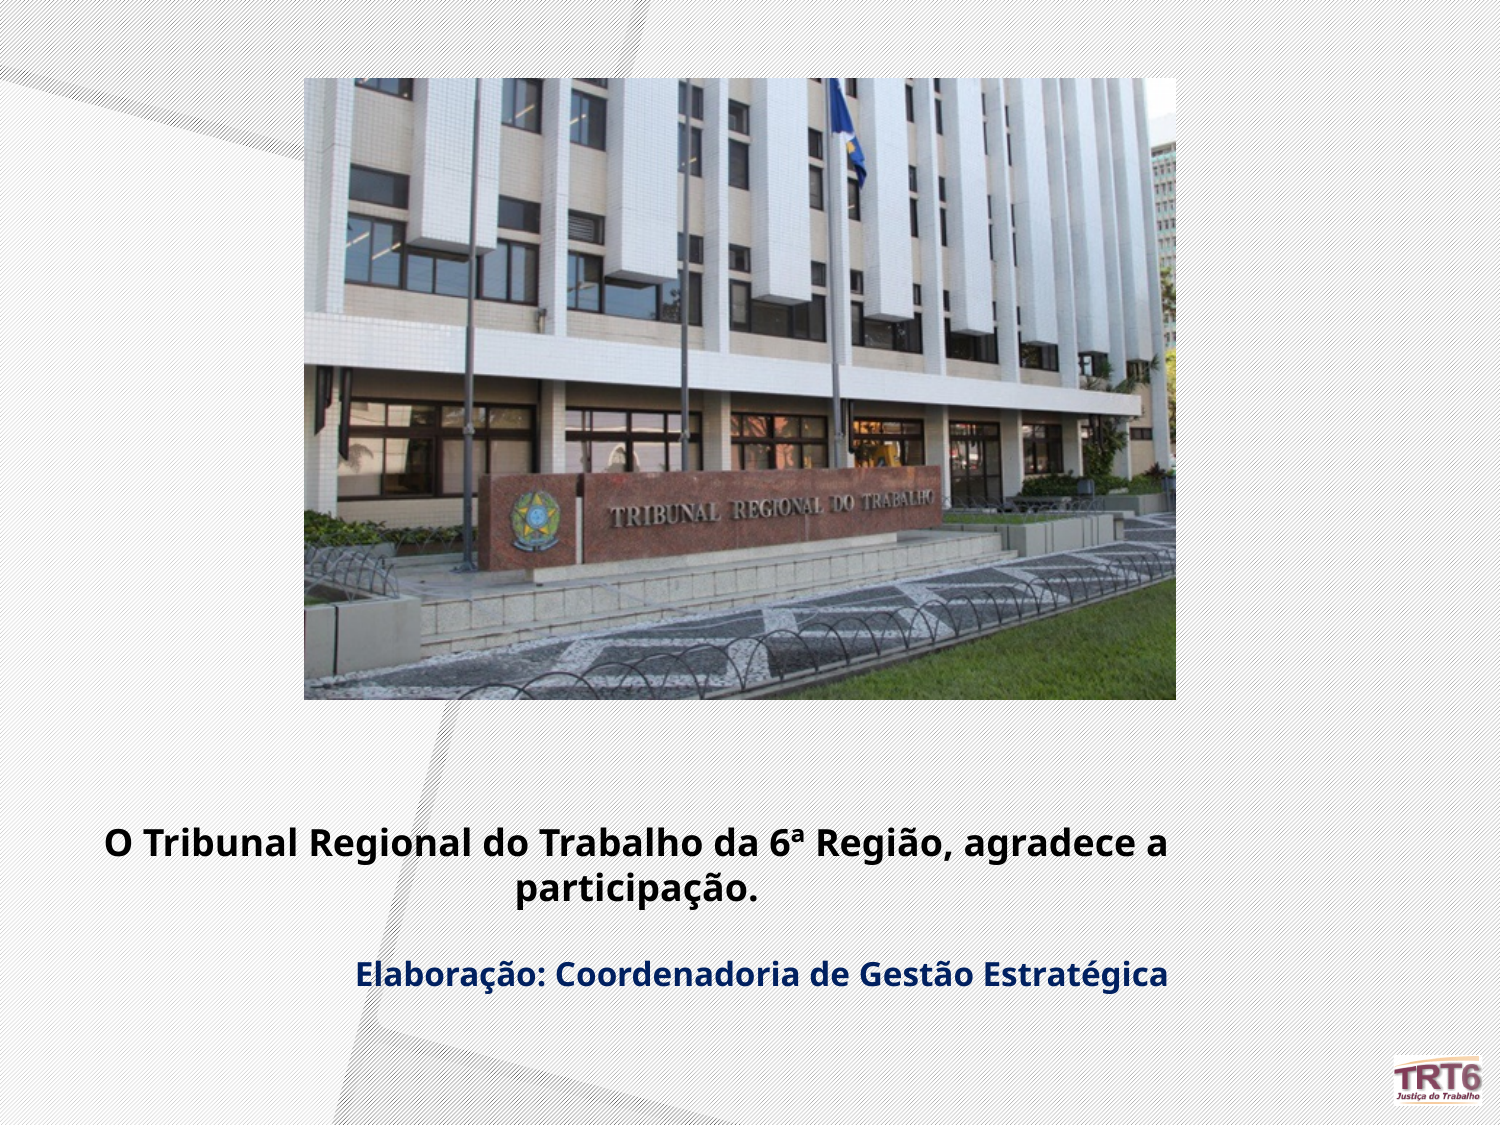

O Tribunal Regional do Trabalho da 6ª Região, agradece a participação.
Elaboração: Coordenadoria de Gestão Estratégica